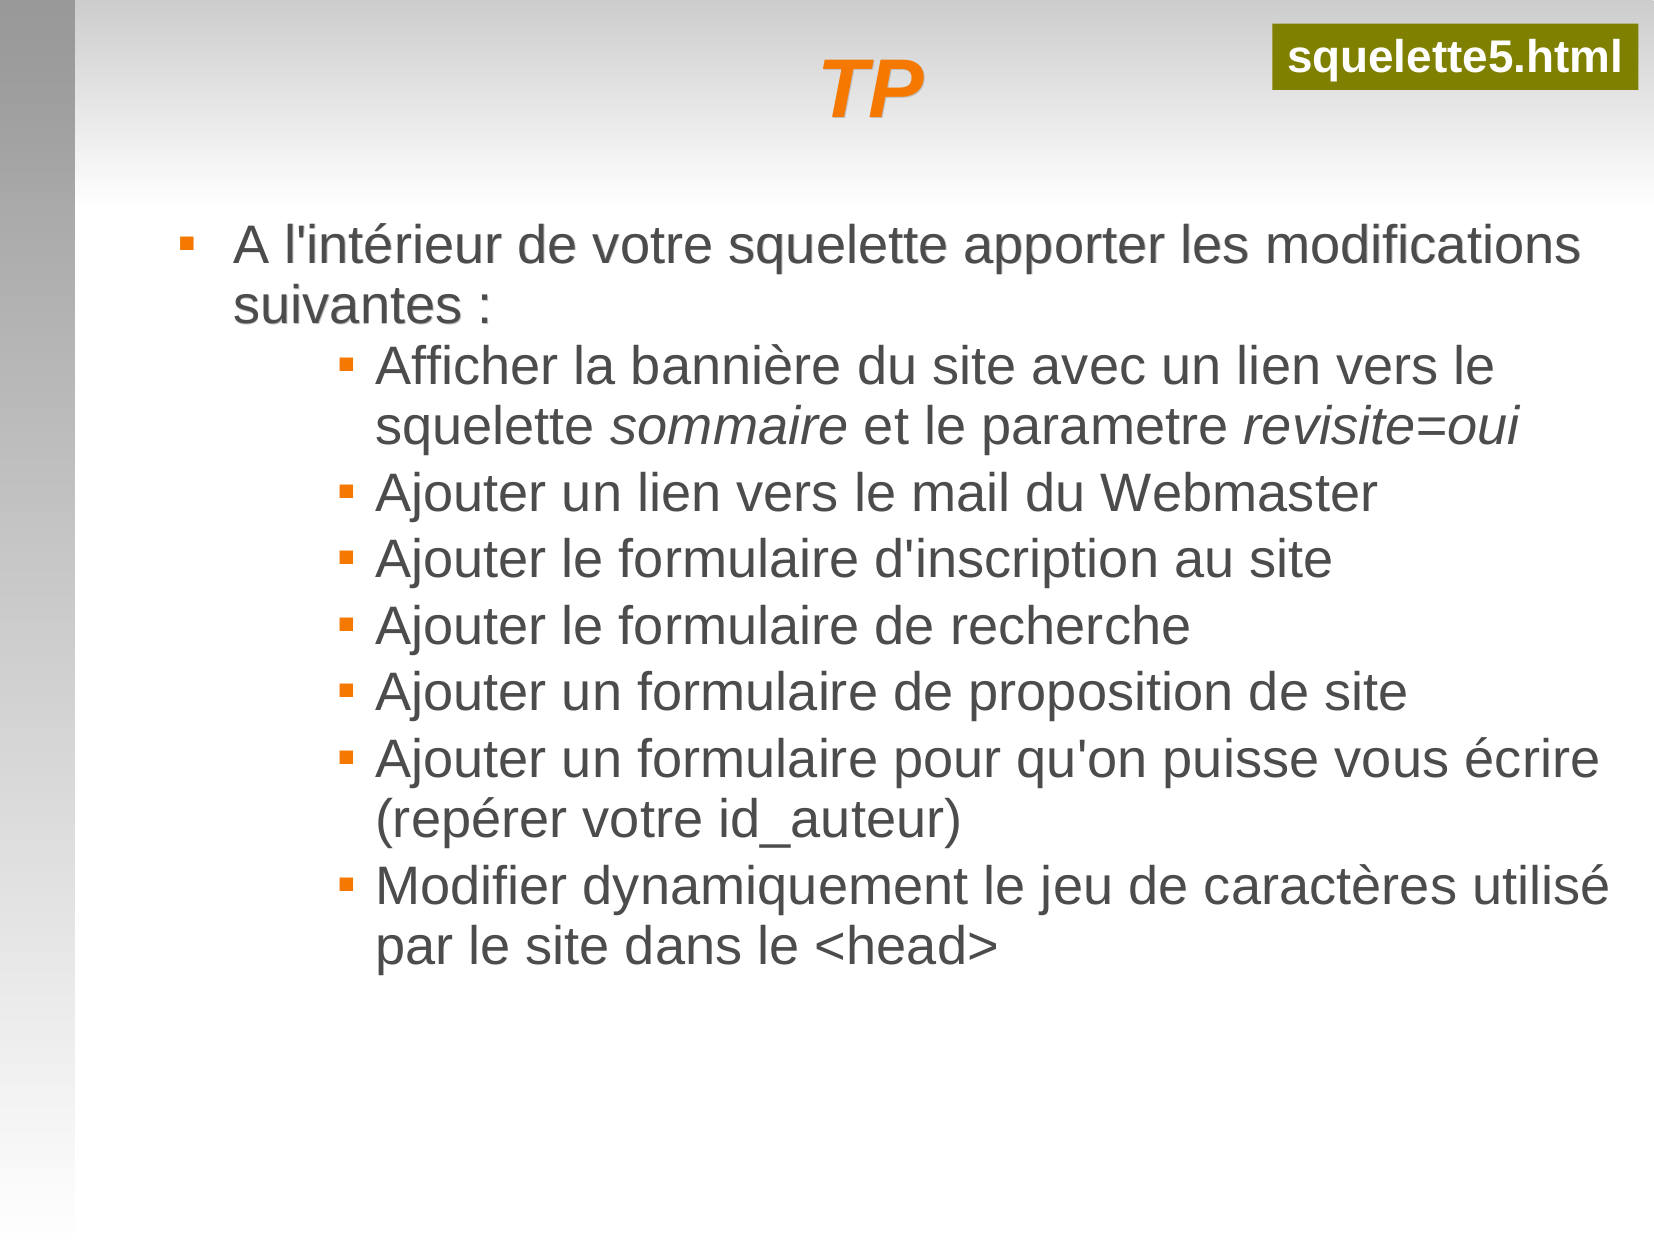

TP
squelette5.html
# A l'intérieur de votre squelette apporter les modifications suivantes :
Afficher la bannière du site avec un lien vers le squelette sommaire et le parametre revisite=oui
Ajouter un lien vers le mail du Webmaster
Ajouter le formulaire d'inscription au site
Ajouter le formulaire de recherche
Ajouter un formulaire de proposition de site
Ajouter un formulaire pour qu'on puisse vous écrire (repérer votre id_auteur)
Modifier dynamiquement le jeu de caractères utilisé par le site dans le <head>